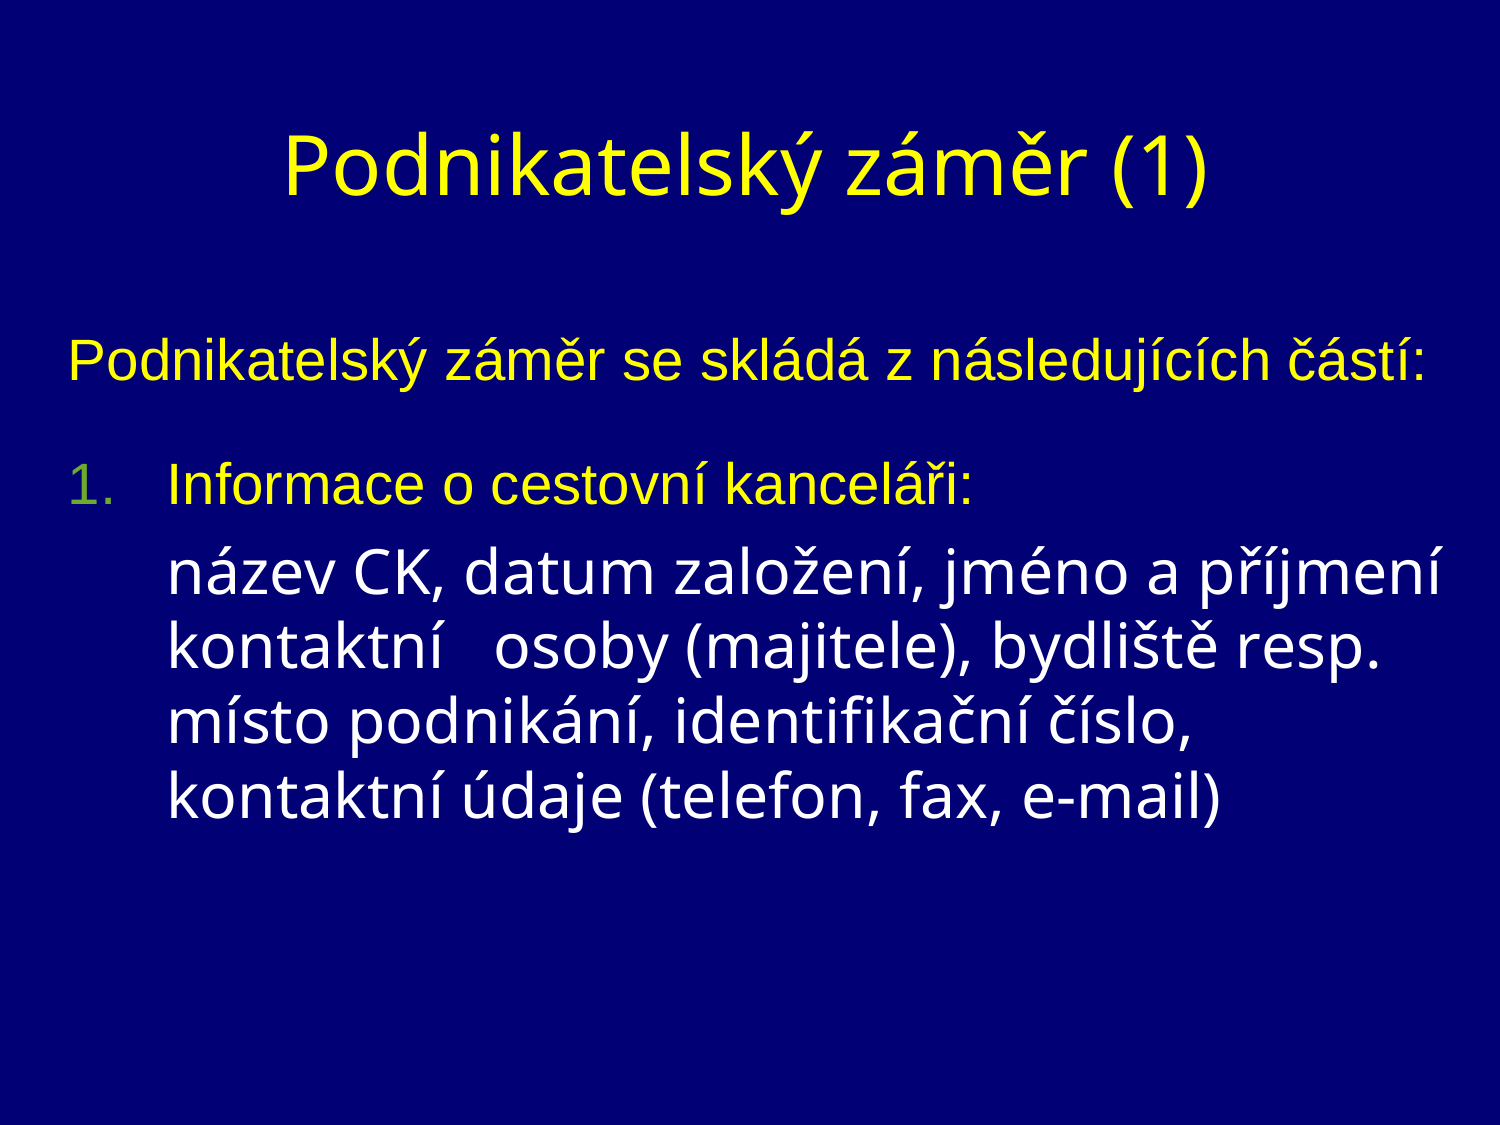

Podnikatelský záměr (1)
Podnikatelský záměr se skládá z následujících částí:
Informace o cestovní kanceláři:
	název CK, datum založení, jméno a příjmení kontaktní osoby (majitele), bydliště resp. místo podnikání, identifikační číslo, kontaktní údaje (telefon, fax, e-mail)